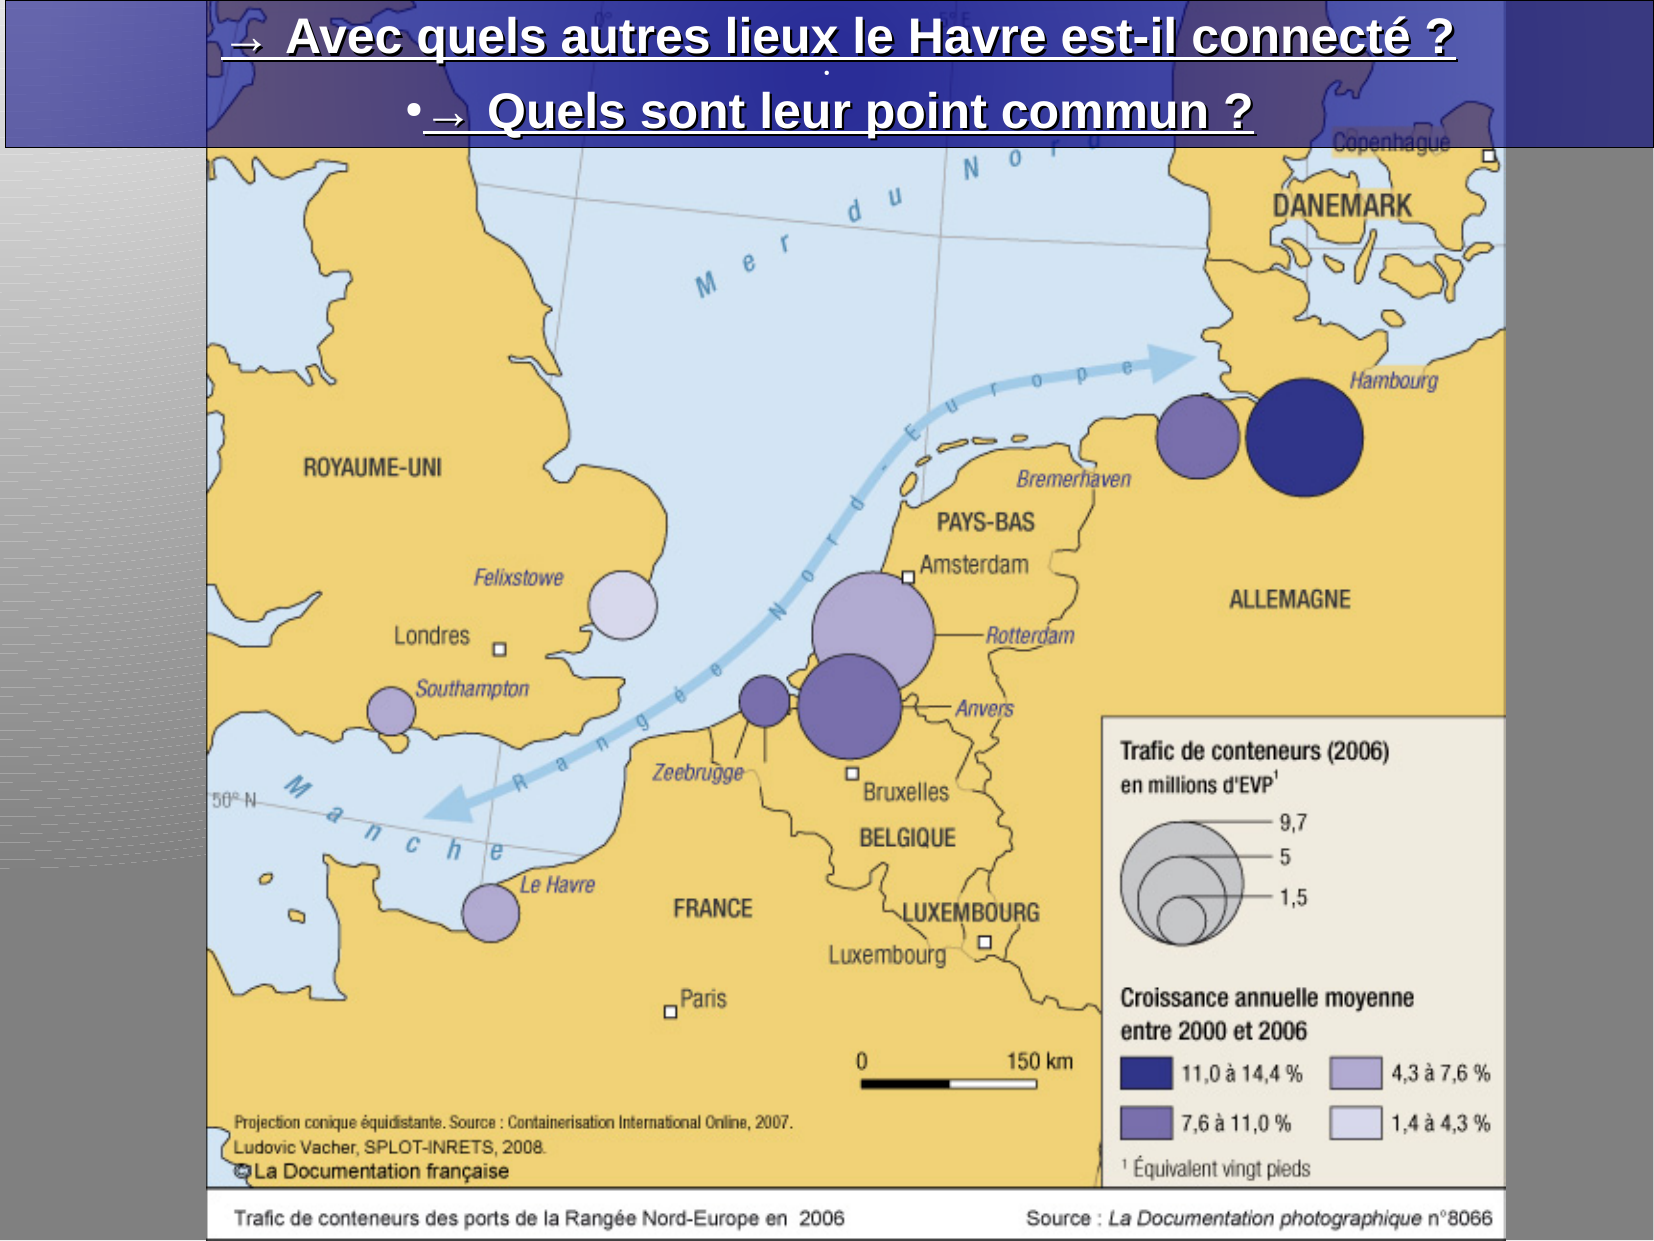

→ Avec quels autres lieux le Havre est-il connecté ?
→ Quels sont leur point commun ?